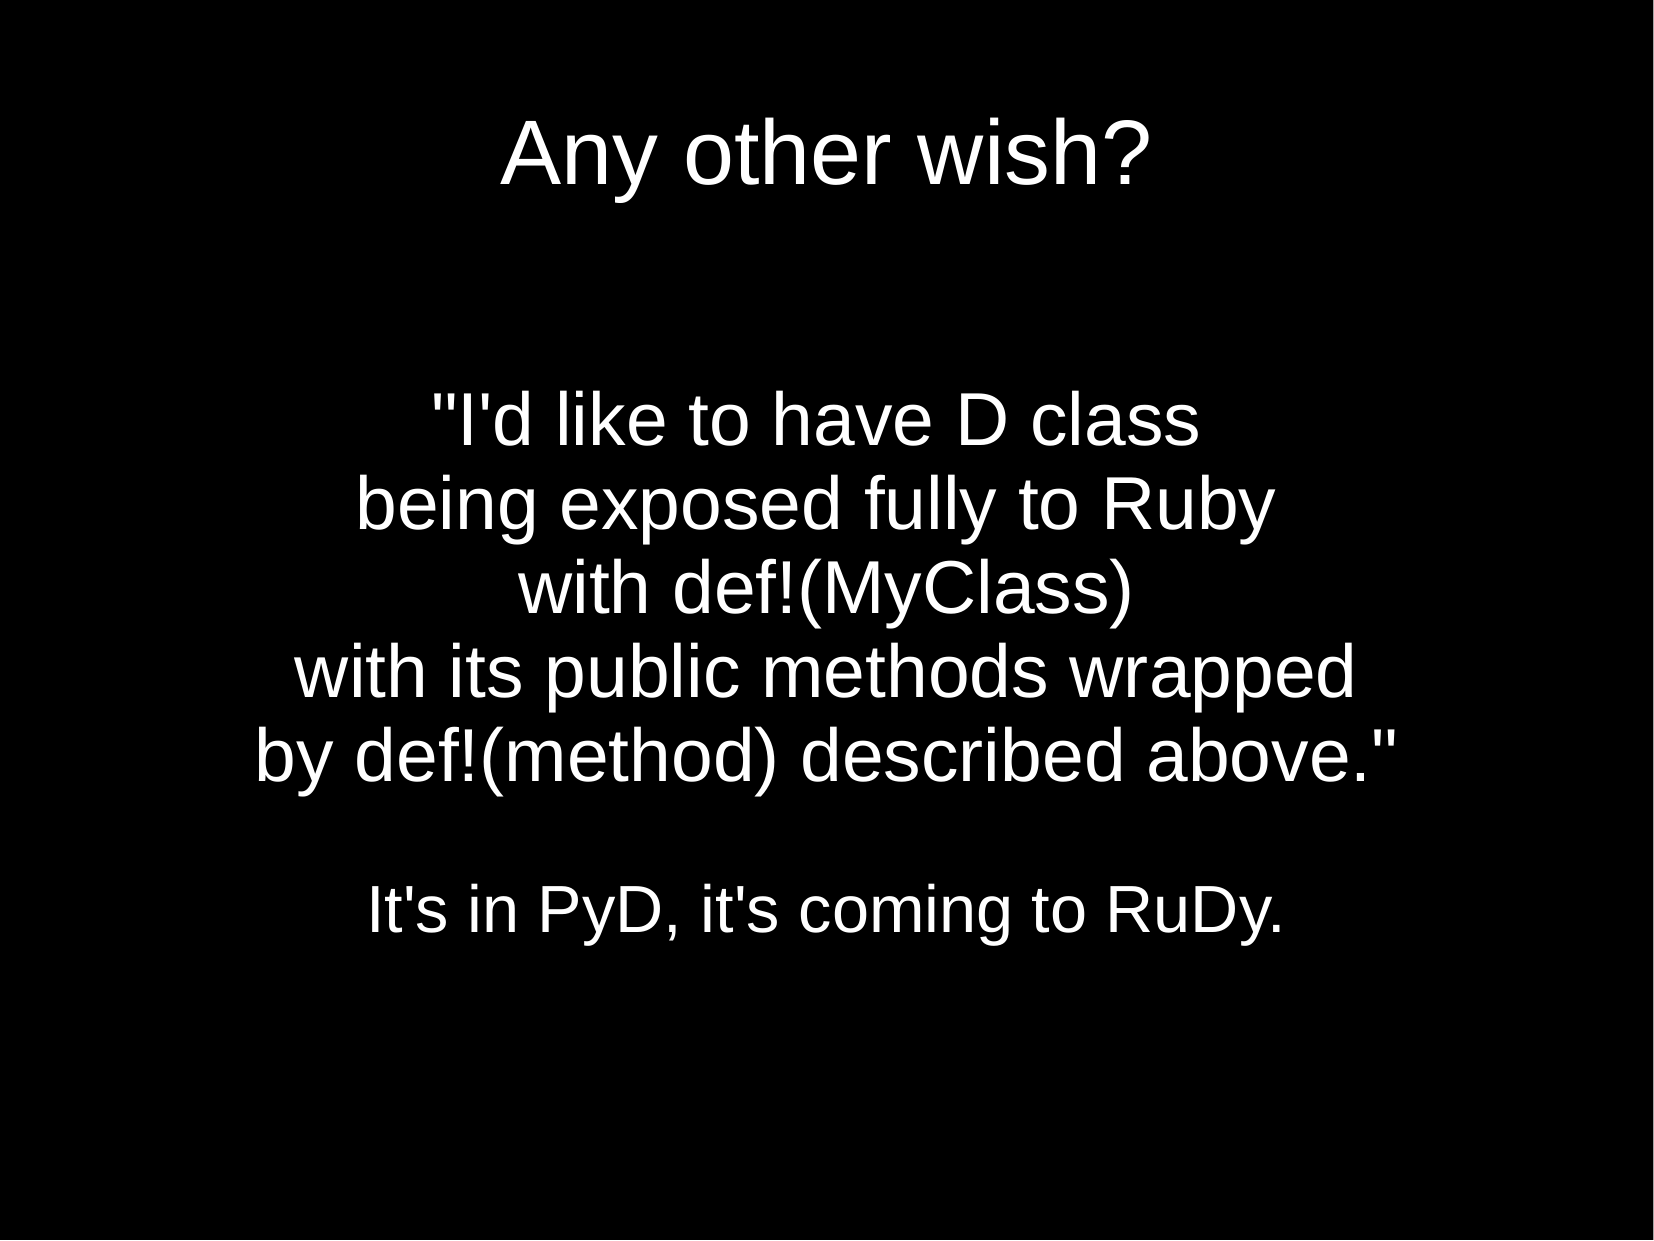

# Any other wish?
"I'd like to have D class
being exposed fully to Ruby
with def!(MyClass)
with its public methods wrapped
by def!(method) described above."
It's in PyD, it's coming to RuDy.